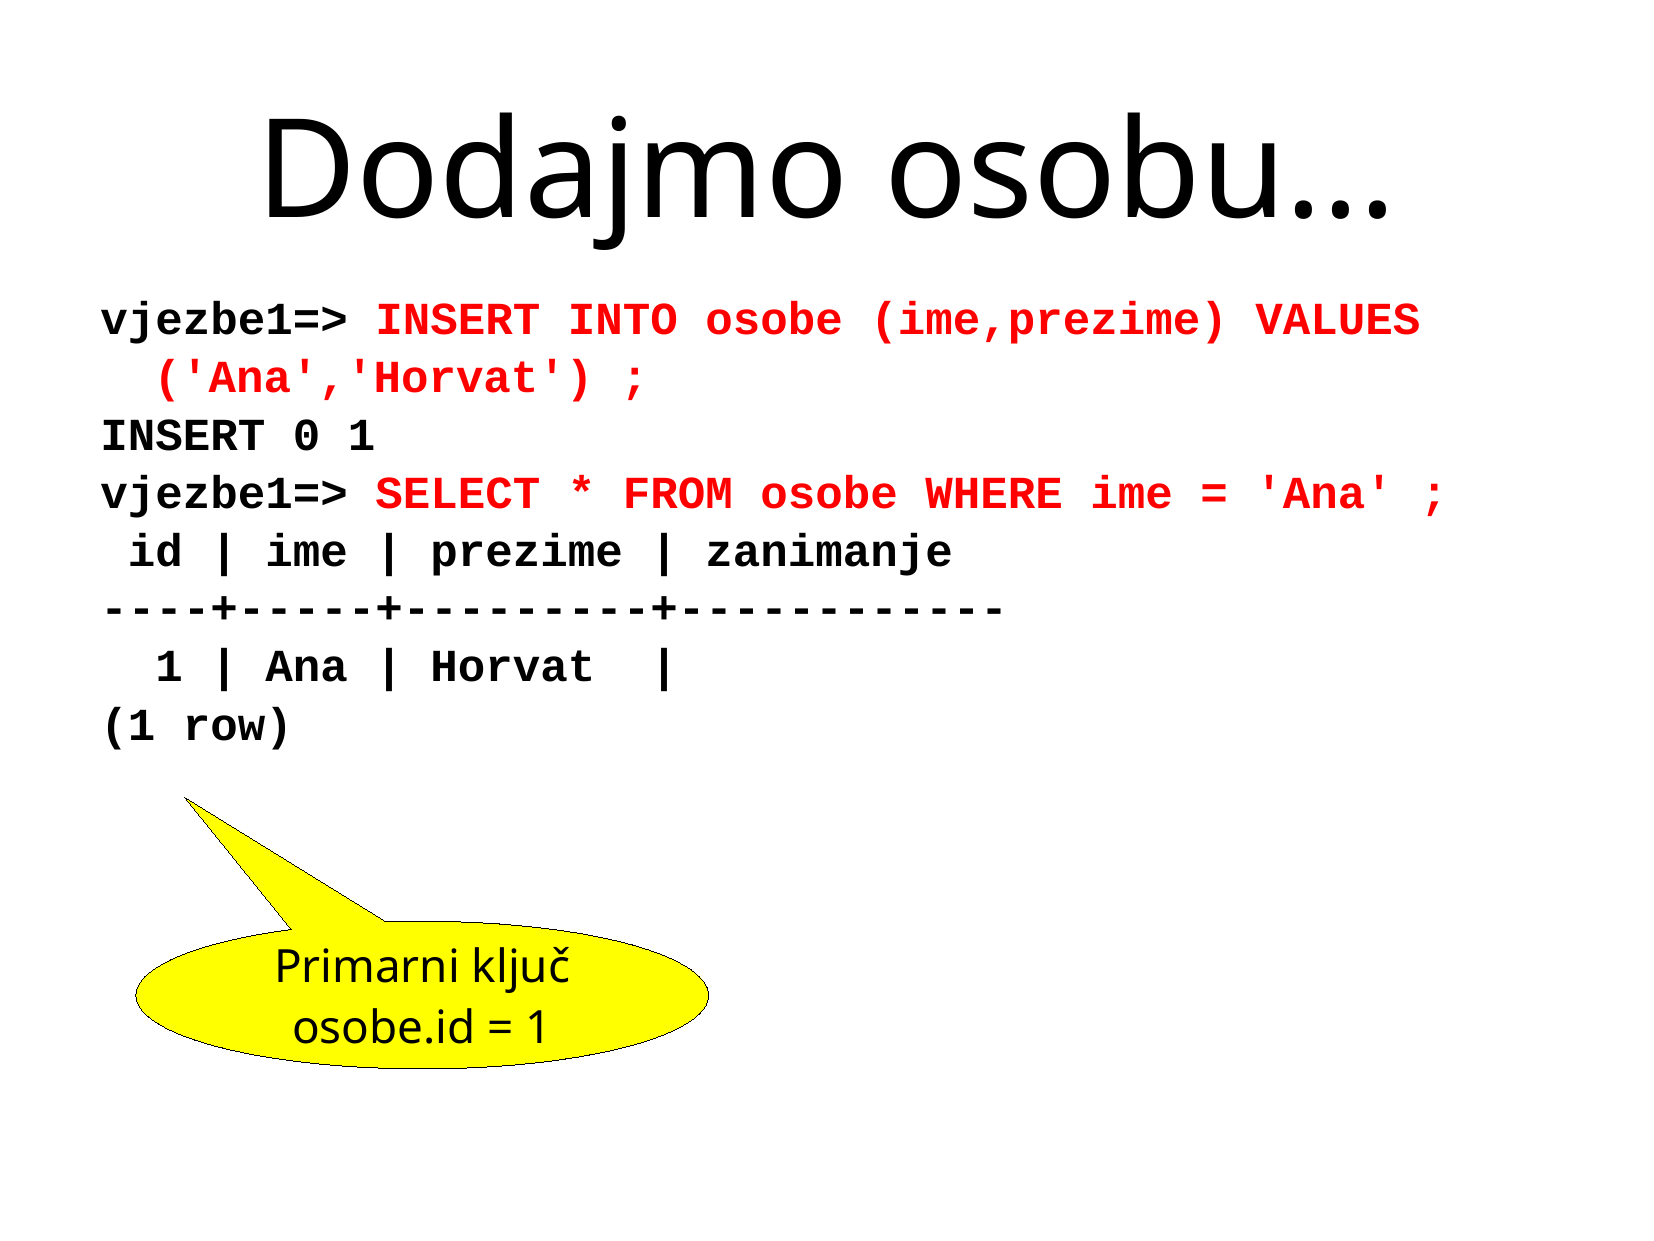

# Dodajmo osobu...
vjezbe1=> INSERT INTO osobe (ime,prezime) VALUES ('Ana','Horvat') ;
INSERT 0 1
vjezbe1=> SELECT * FROM osobe WHERE ime = 'Ana' ;
 id | ime | prezime | zanimanje
----+-----+---------+------------
 1 | Ana | Horvat |
(1 row)
Primarni ključ
osobe.id = 1